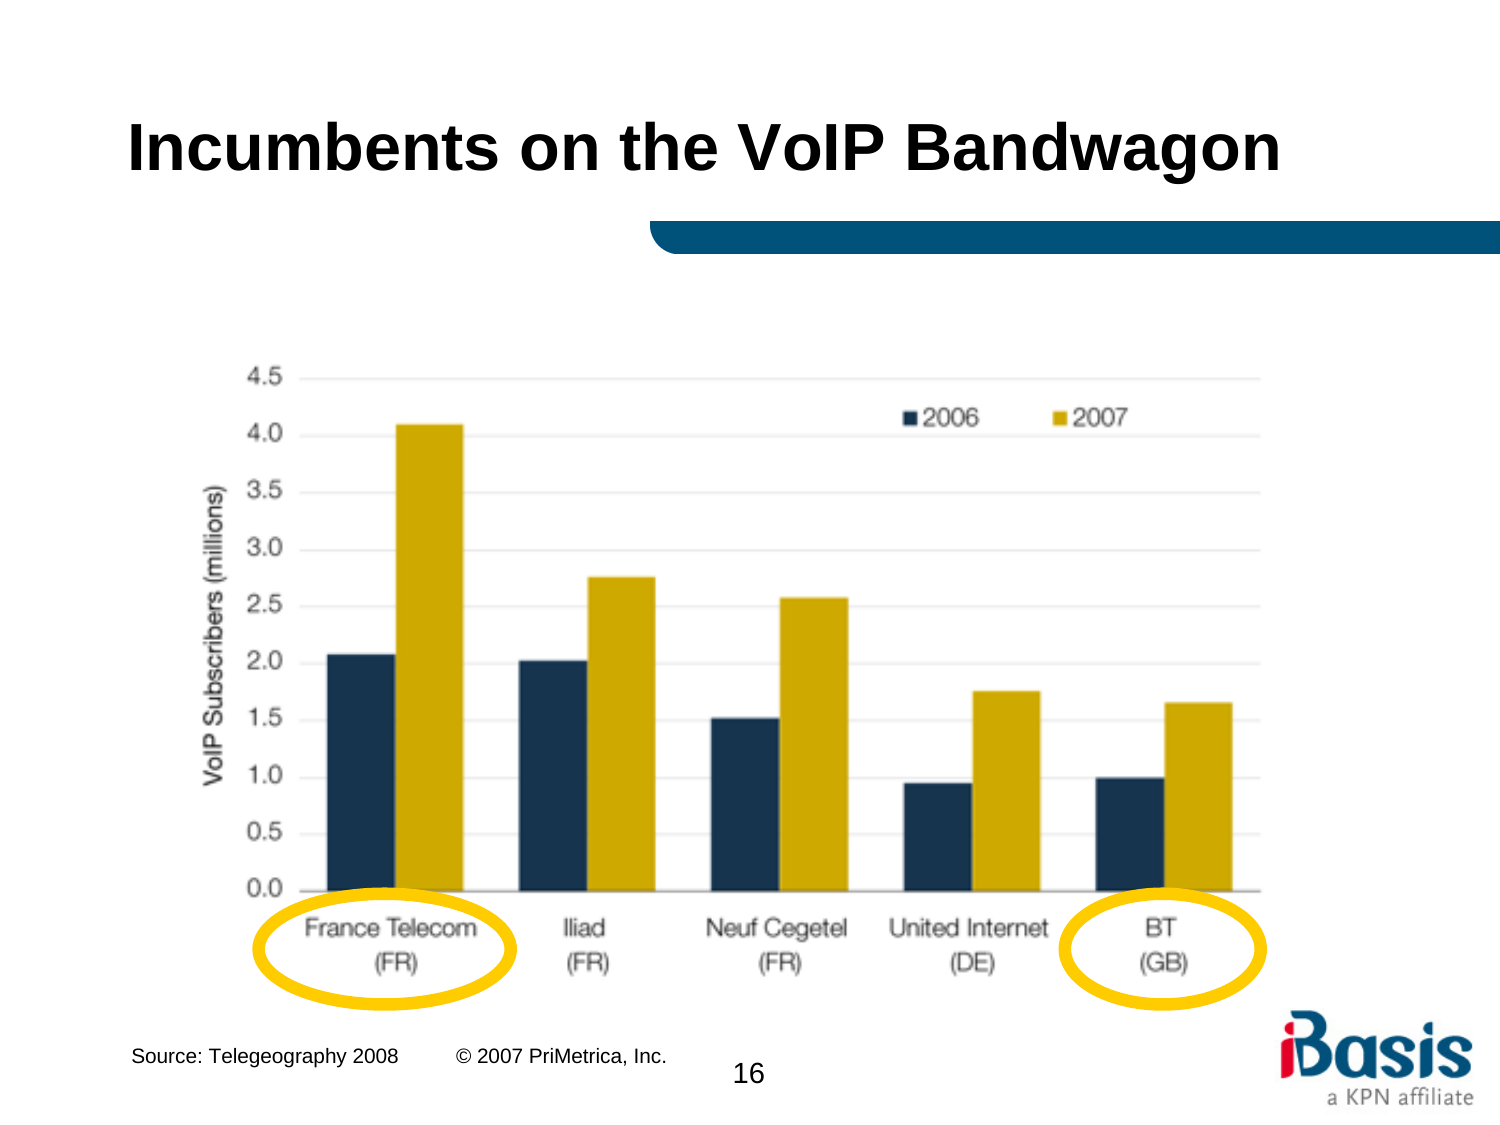

# Incumbents on the VoIP Bandwagon
Source: Telegeography 2008 © 2007 PriMetrica, Inc.